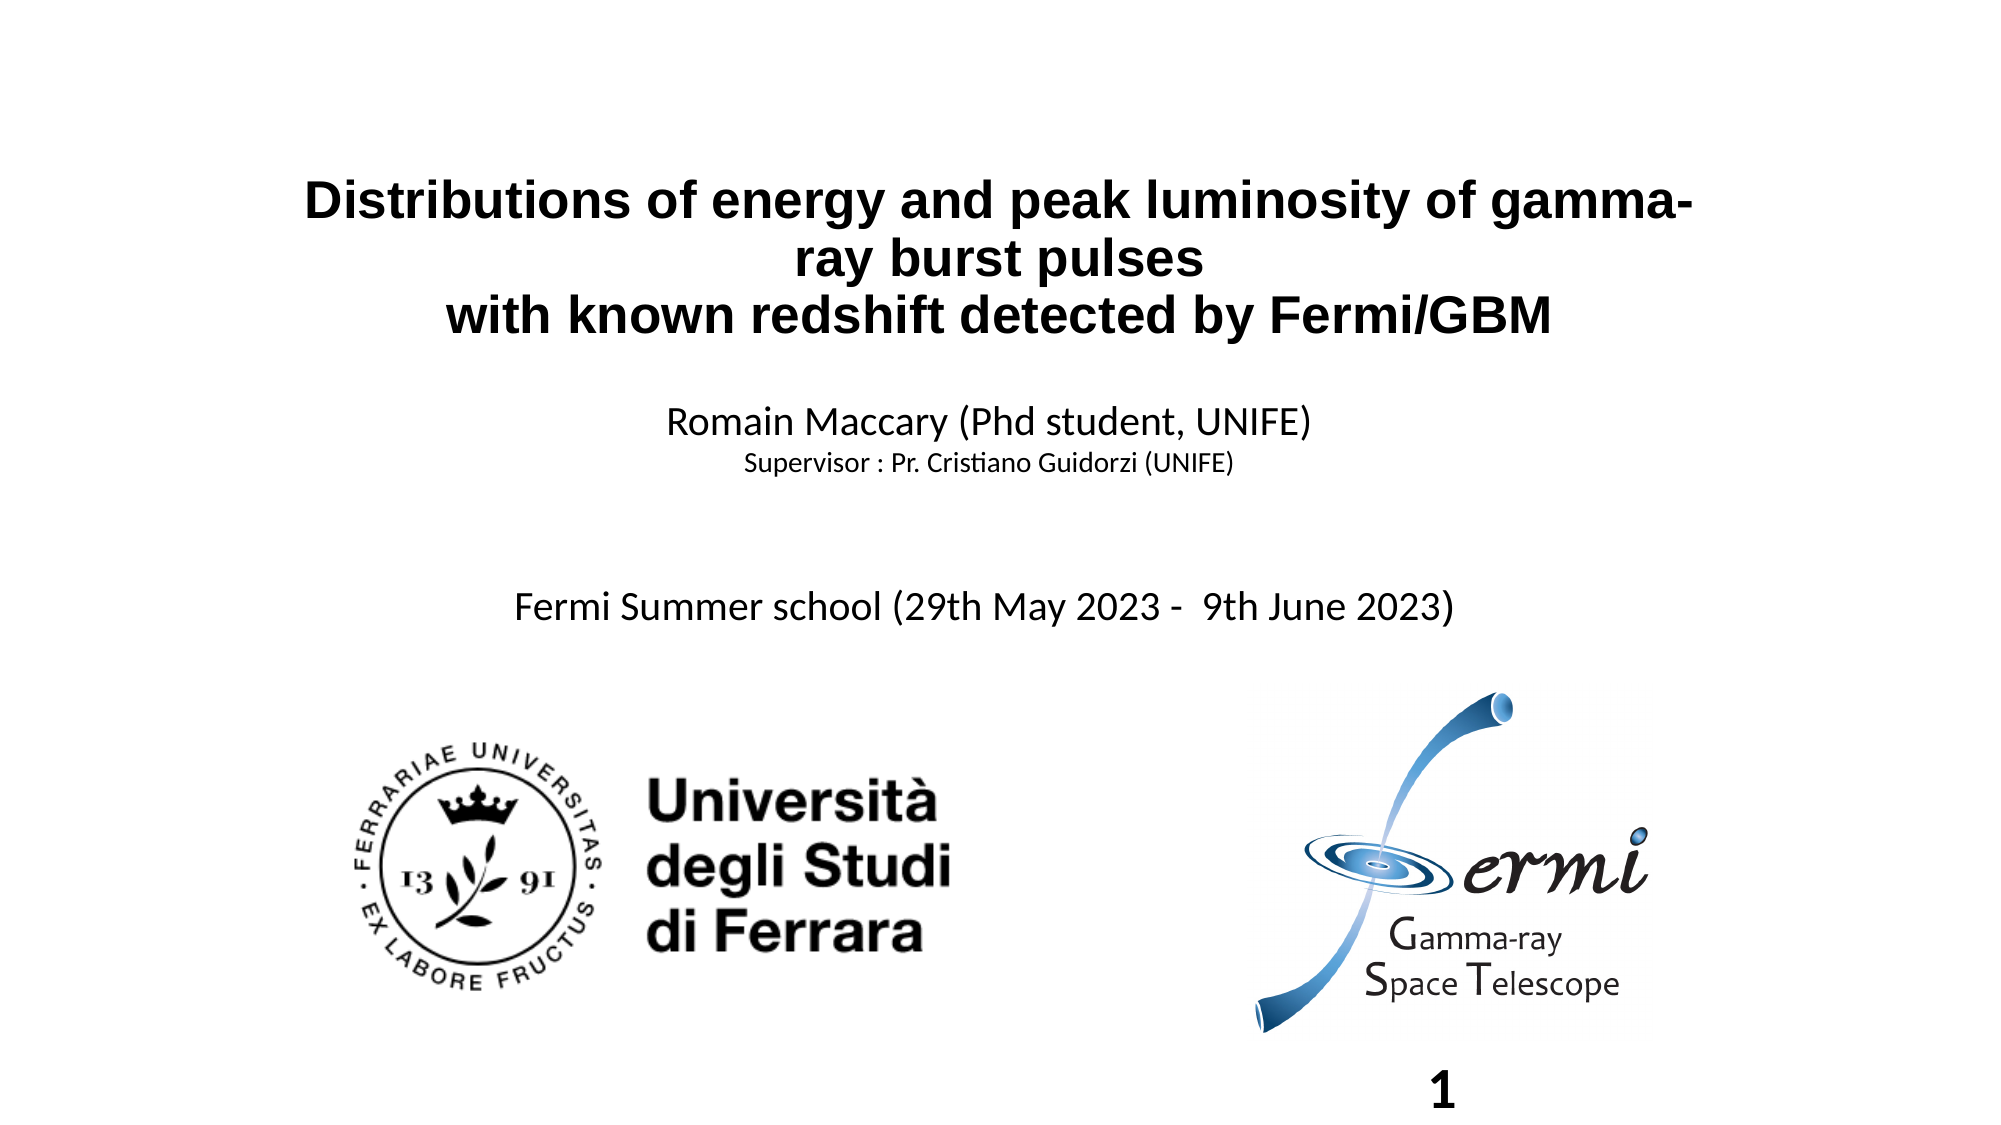

# Distributions of energy and peak luminosity of gamma-ray burst pulses with known redshift detected by Fermi/GBM
Romain Maccary (Phd student, UNIFE)
Supervisor : Pr. Cristiano Guidorzi (UNIFE)
Fermi Summer school (29th May 2023 - 9th June 2023)
1